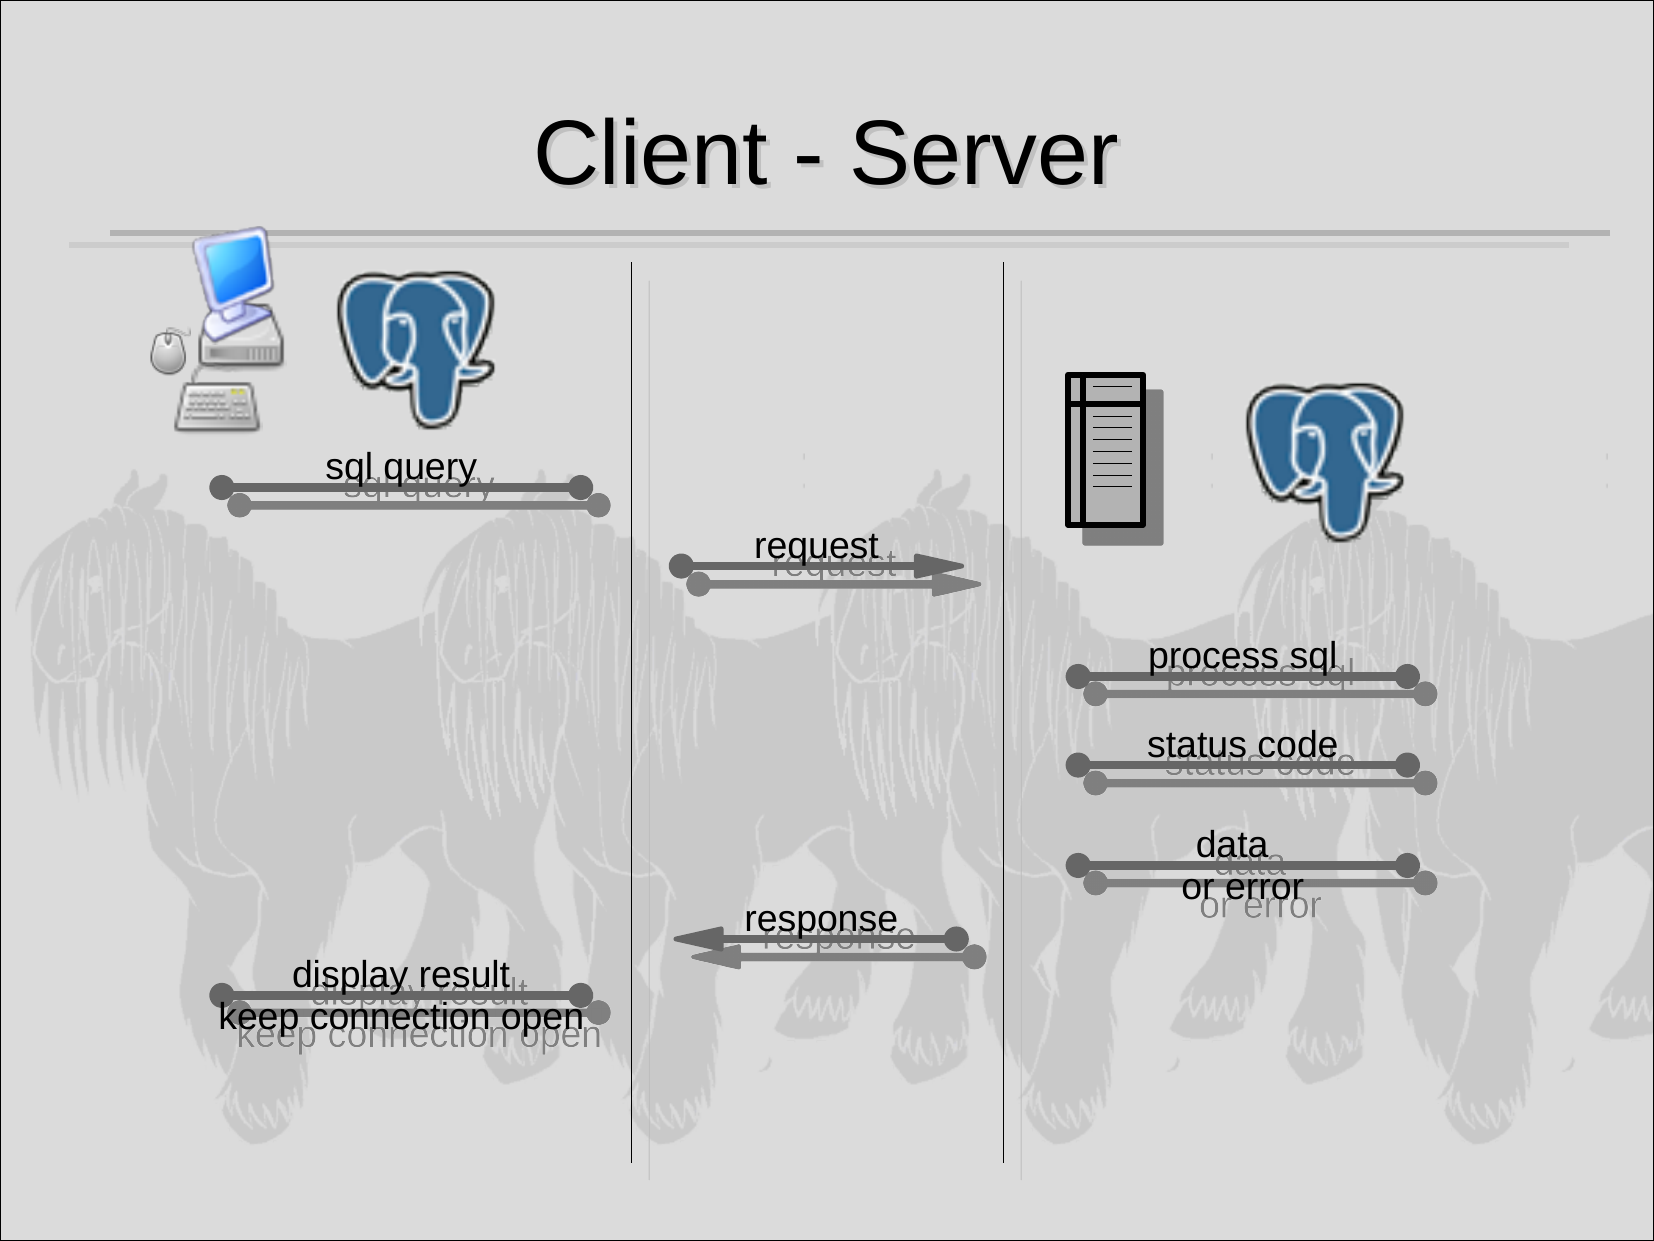

# Client - Server
sql query
request
process sql
status code
data
or error
response
display result
keep connection open